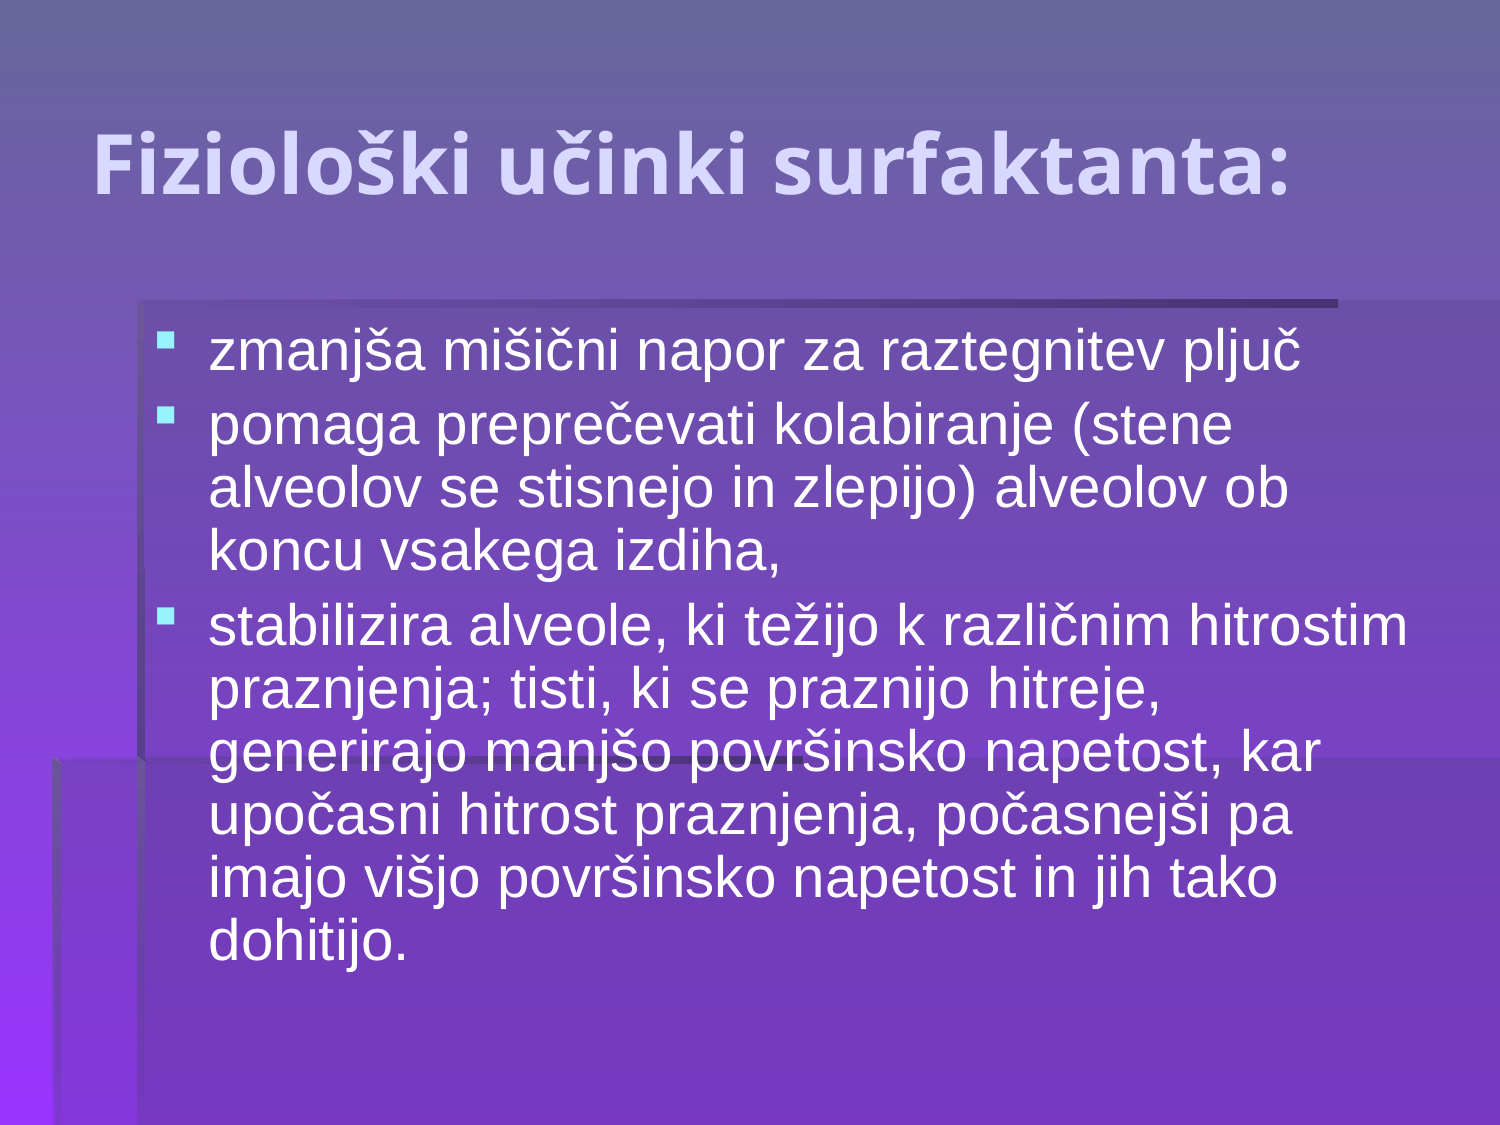

# Fiziološki učinki surfaktanta:
zmanjša mišični napor za raztegnitev pljuč
pomaga preprečevati kolabiranje (stene alveolov se stisnejo in zlepijo) alveolov ob koncu vsakega izdiha,
stabilizira alveole, ki težijo k različnim hitrostim praznjenja; tisti, ki se praznijo hitreje, generirajo manjšo površinsko napetost, kar upočasni hitrost praznjenja, počasnejši pa imajo višjo površinsko napetost in jih tako dohitijo.